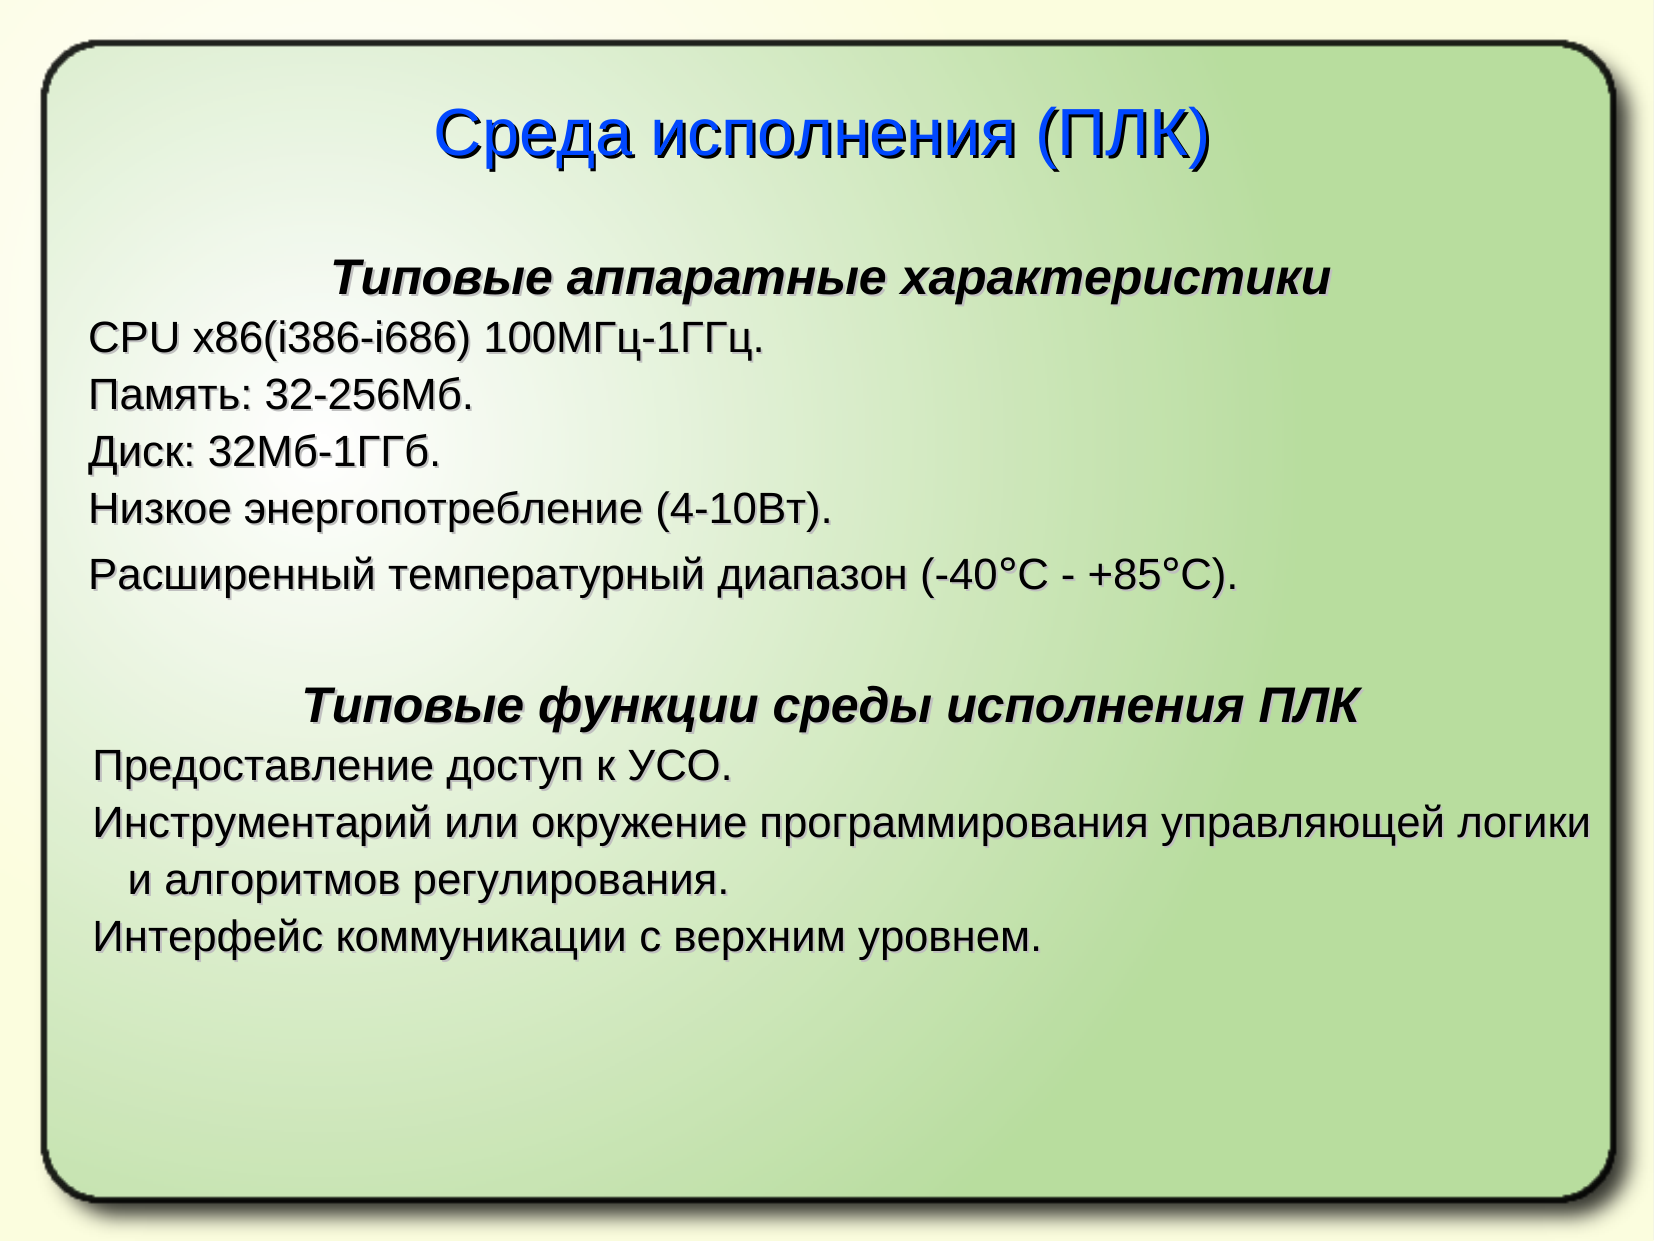

Среда исполнения (ПЛК)
# Типовые аппаратные характеристики
CPU x86(i386-i686) 100МГц-1ГГц.
Память: 32-256Мб.
Диск: 32Мб-1ГГб.
Низкое энергопотребление (4-10Вт).
Расширенный температурный диапазон (-40°С - +85°С).
Типовые функции среды исполнения ПЛК
Предоставление доступ к УСО.
Инструментарий или окружение программирования управляющей логики и алгоритмов регулирования.
Интерфейс коммуникации с верхним уровнем.